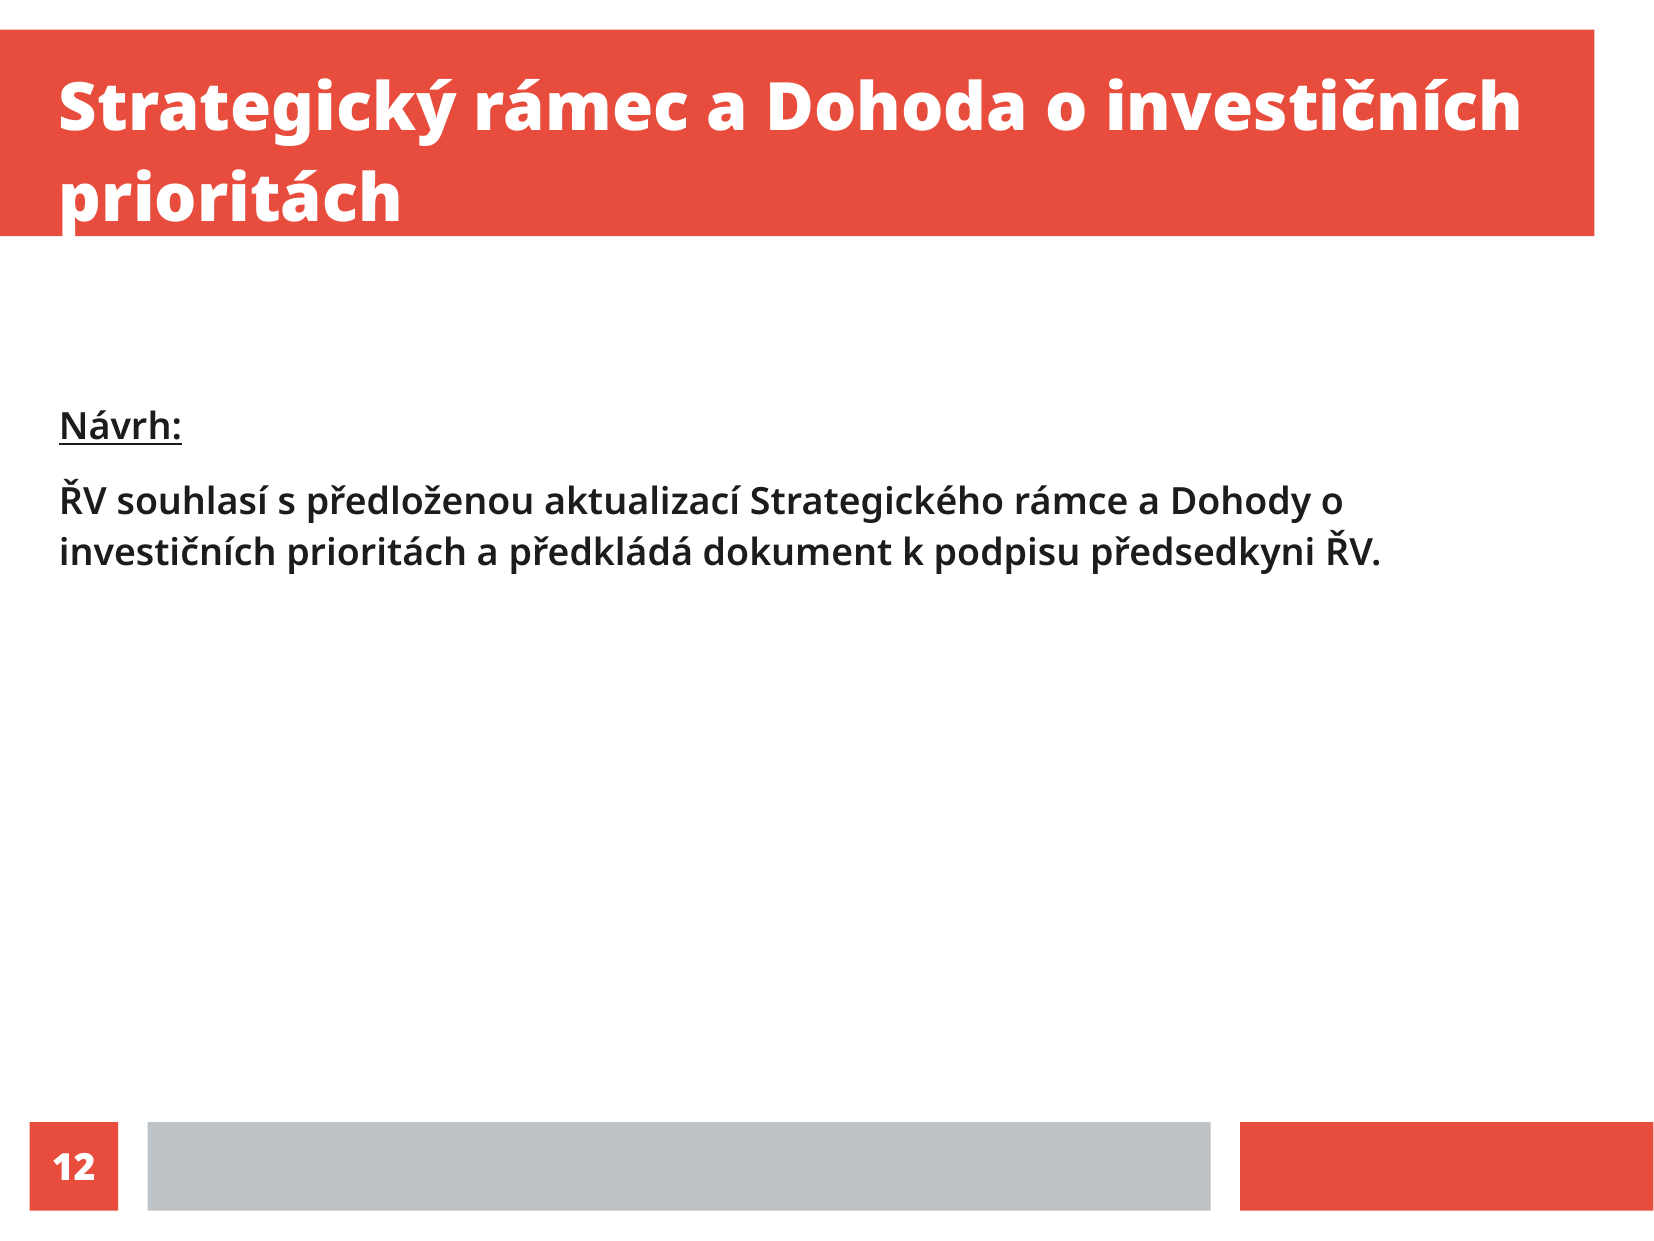

# Strategický rámec a Dohoda o investičních prioritách
Návrh:
ŘV souhlasí s předloženou aktualizací Strategického rámce a Dohody o investičních prioritách a předkládá dokument k podpisu předsedkyni ŘV.
12